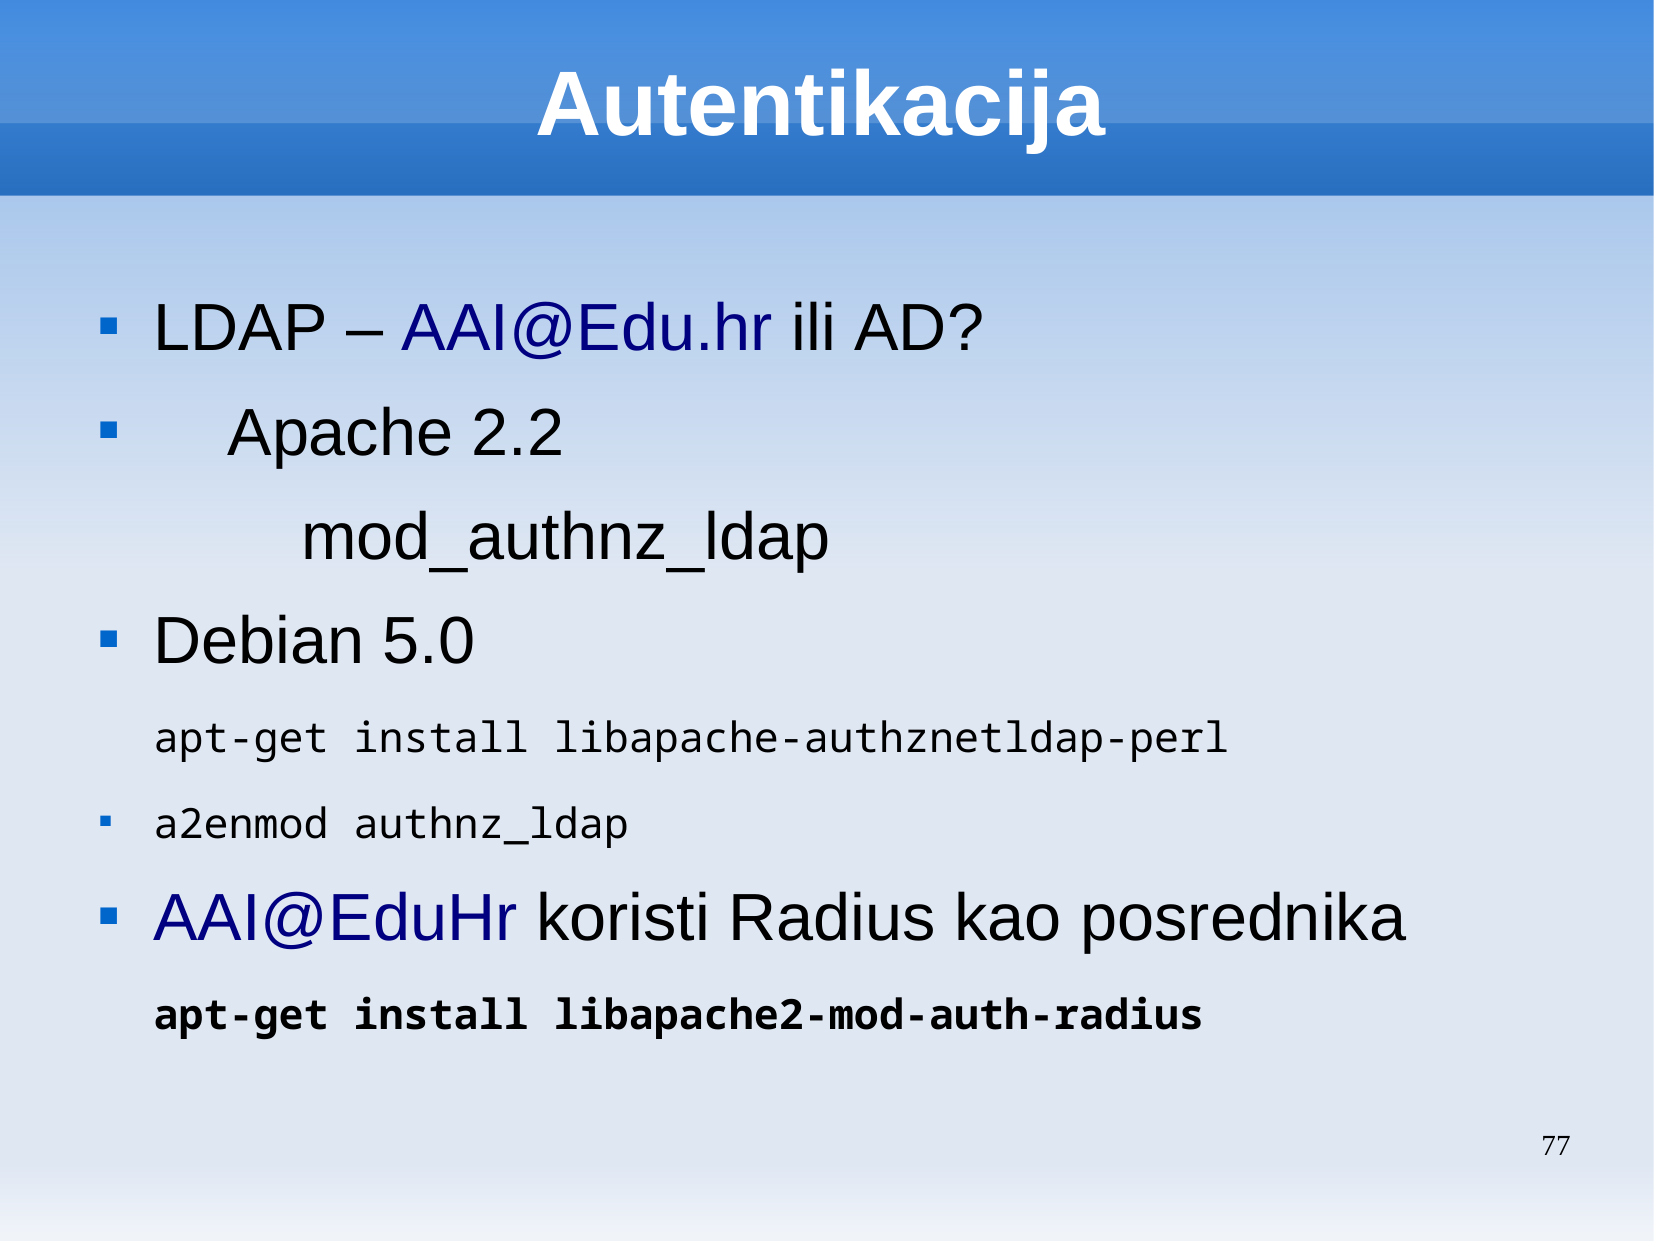

# Autentikacija
LDAP – AAI@Edu.hr ili AD?
 Apache 2.2
 mod_authnz_ldap
Debian 5.0
apt-get install libapache-authznetldap-perl
a2enmod authnz_ldap
AAI@EduHr koristi Radius kao posrednika
apt-get install libapache2-mod-auth-radius
77